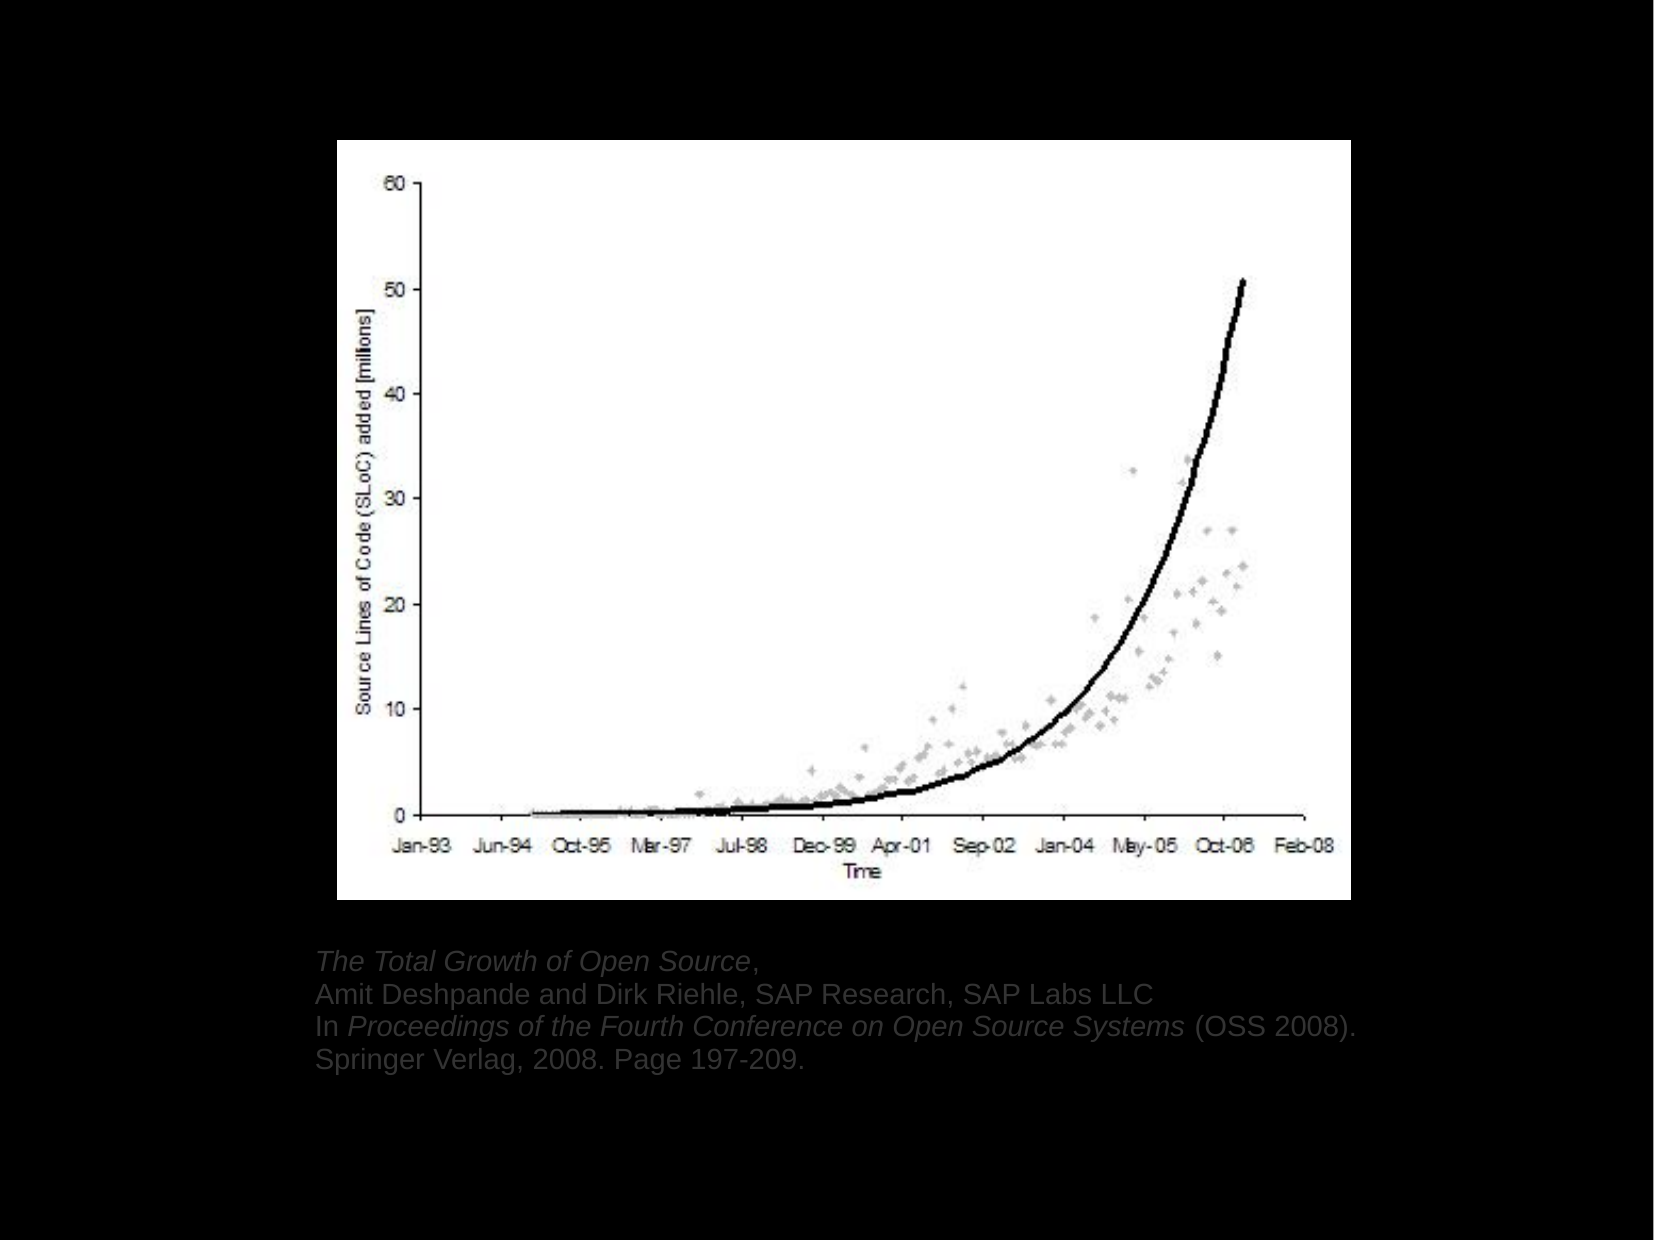

The Total Growth of Open Source,
Amit Deshpande and Dirk Riehle, SAP Research, SAP Labs LLC
In Proceedings of the Fourth Conference on Open Source Systems (OSS 2008). Springer Verlag, 2008. Page 197-209.